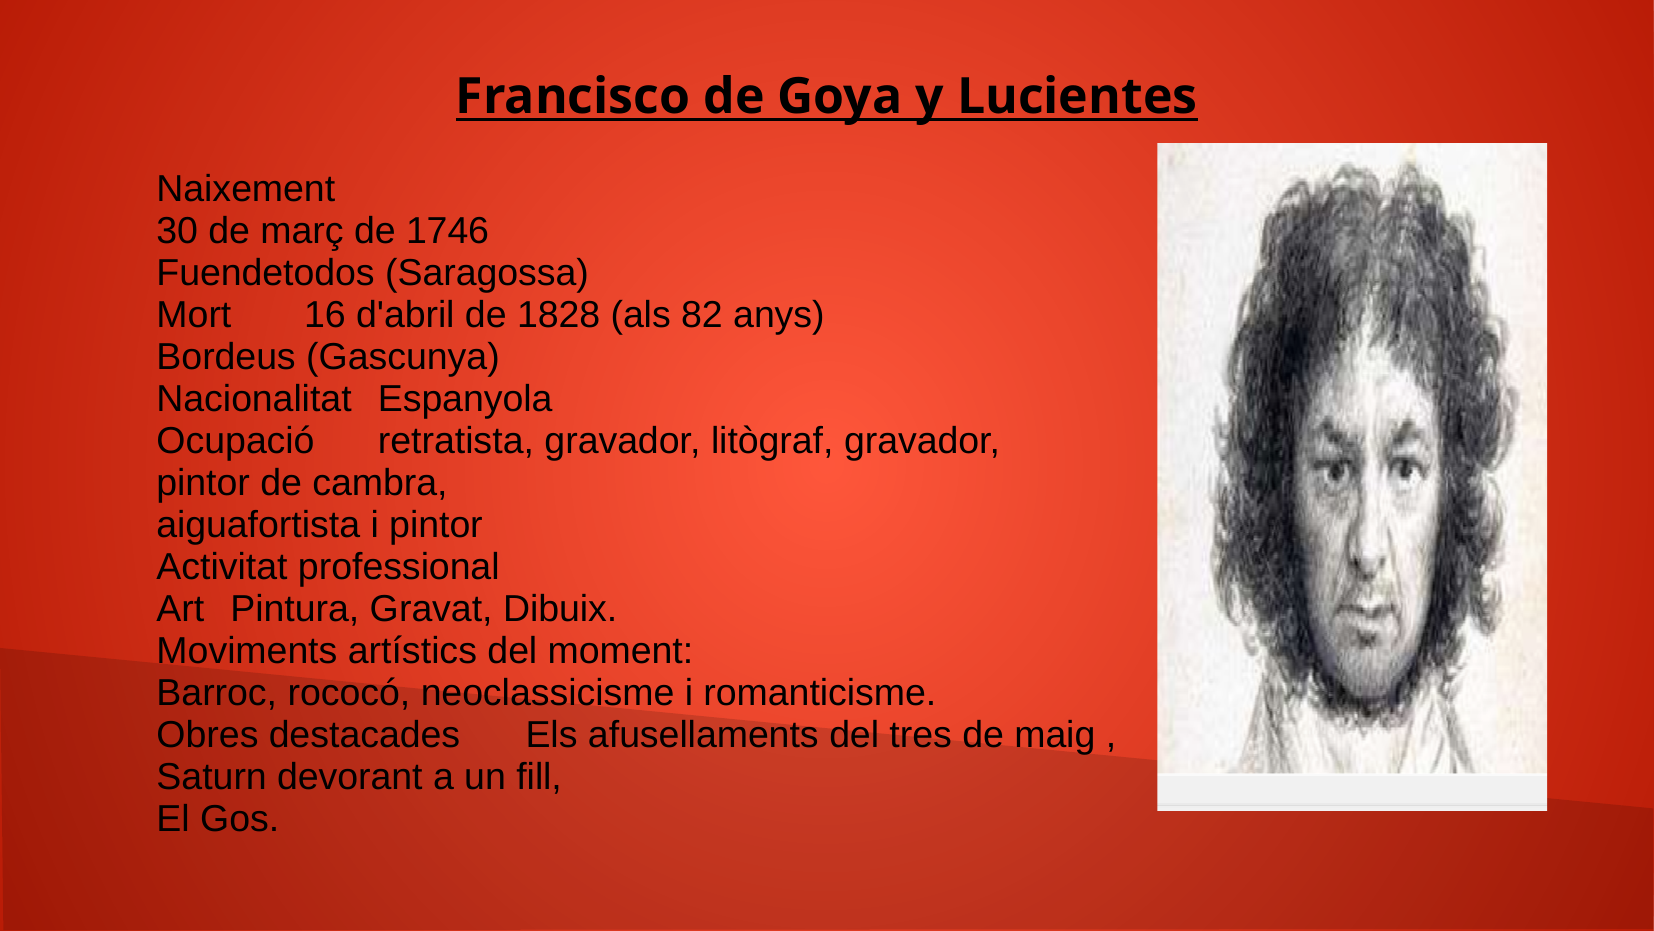

# Francisco de Goya y Lucientes
Naixement
30 de març de 1746
Fuendetodos (Saragossa)
Mort	16 d'abril de 1828 (als 82 anys)
Bordeus (Gascunya)
Nacionalitat	Espanyola
Ocupació	retratista, gravador, litògraf, gravador,
pintor de cambra,
aiguafortista i pintor
Activitat professional
Art	Pintura, Gravat, Dibuix.
Moviments artístics del moment:
Barroc, rococó, neoclassicisme i romanticisme.
Obres destacades	Els afusellaments del tres de maig ,
Saturn devorant a un fill,
El Gos.